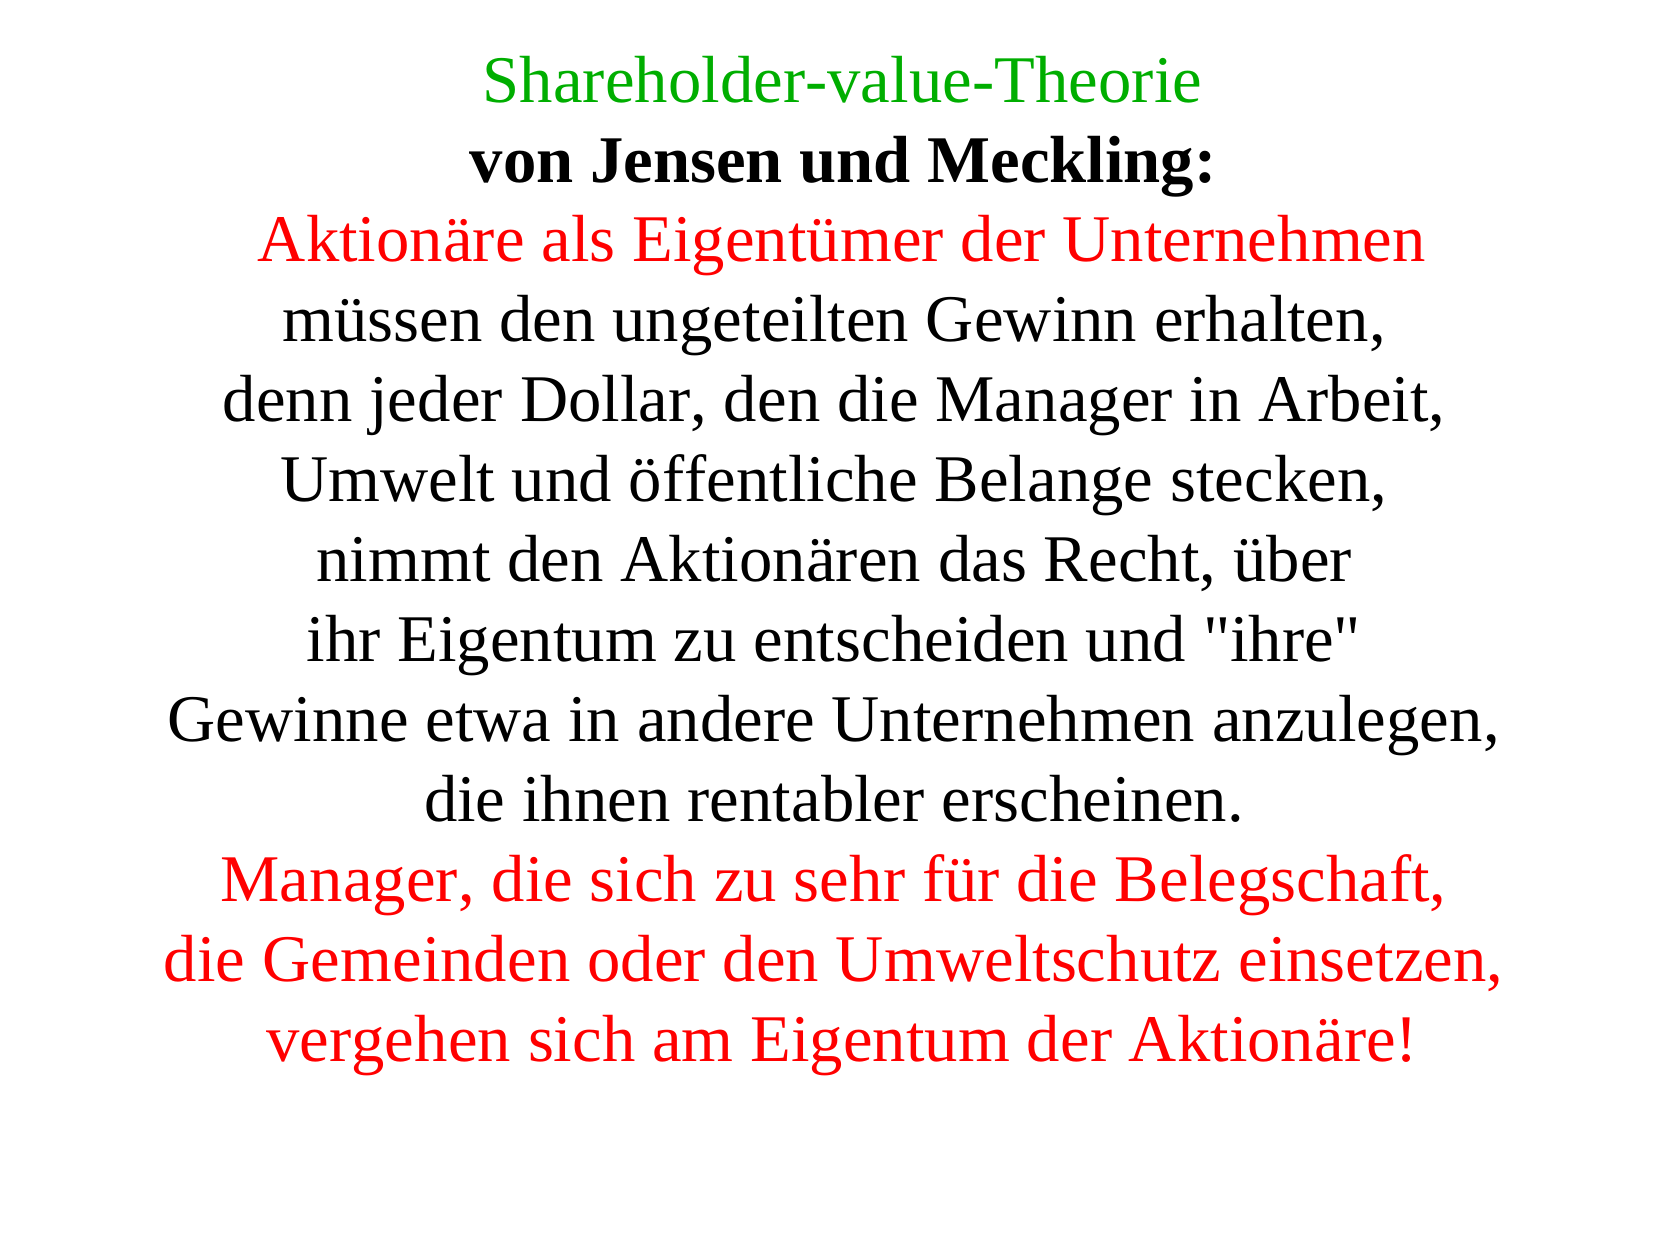

Shareholder-value-Theorie
von Jensen und Meckling:
Aktionäre als Eigentümer der Unternehmen
müssen den ungeteilten Gewinn erhalten,
denn jeder Dollar, den die Manager in Arbeit,
Umwelt und öffentliche Belange stecken,
nimmt den Aktionären das Recht, über
ihr Eigentum zu entscheiden und "ihre"
Gewinne etwa in andere Unternehmen anzulegen,
die ihnen rentabler erscheinen.
Manager, die sich zu sehr für die Belegschaft,
die Gemeinden oder den Umweltschutz einsetzen,
vergehen sich am Eigentum der Aktionäre!